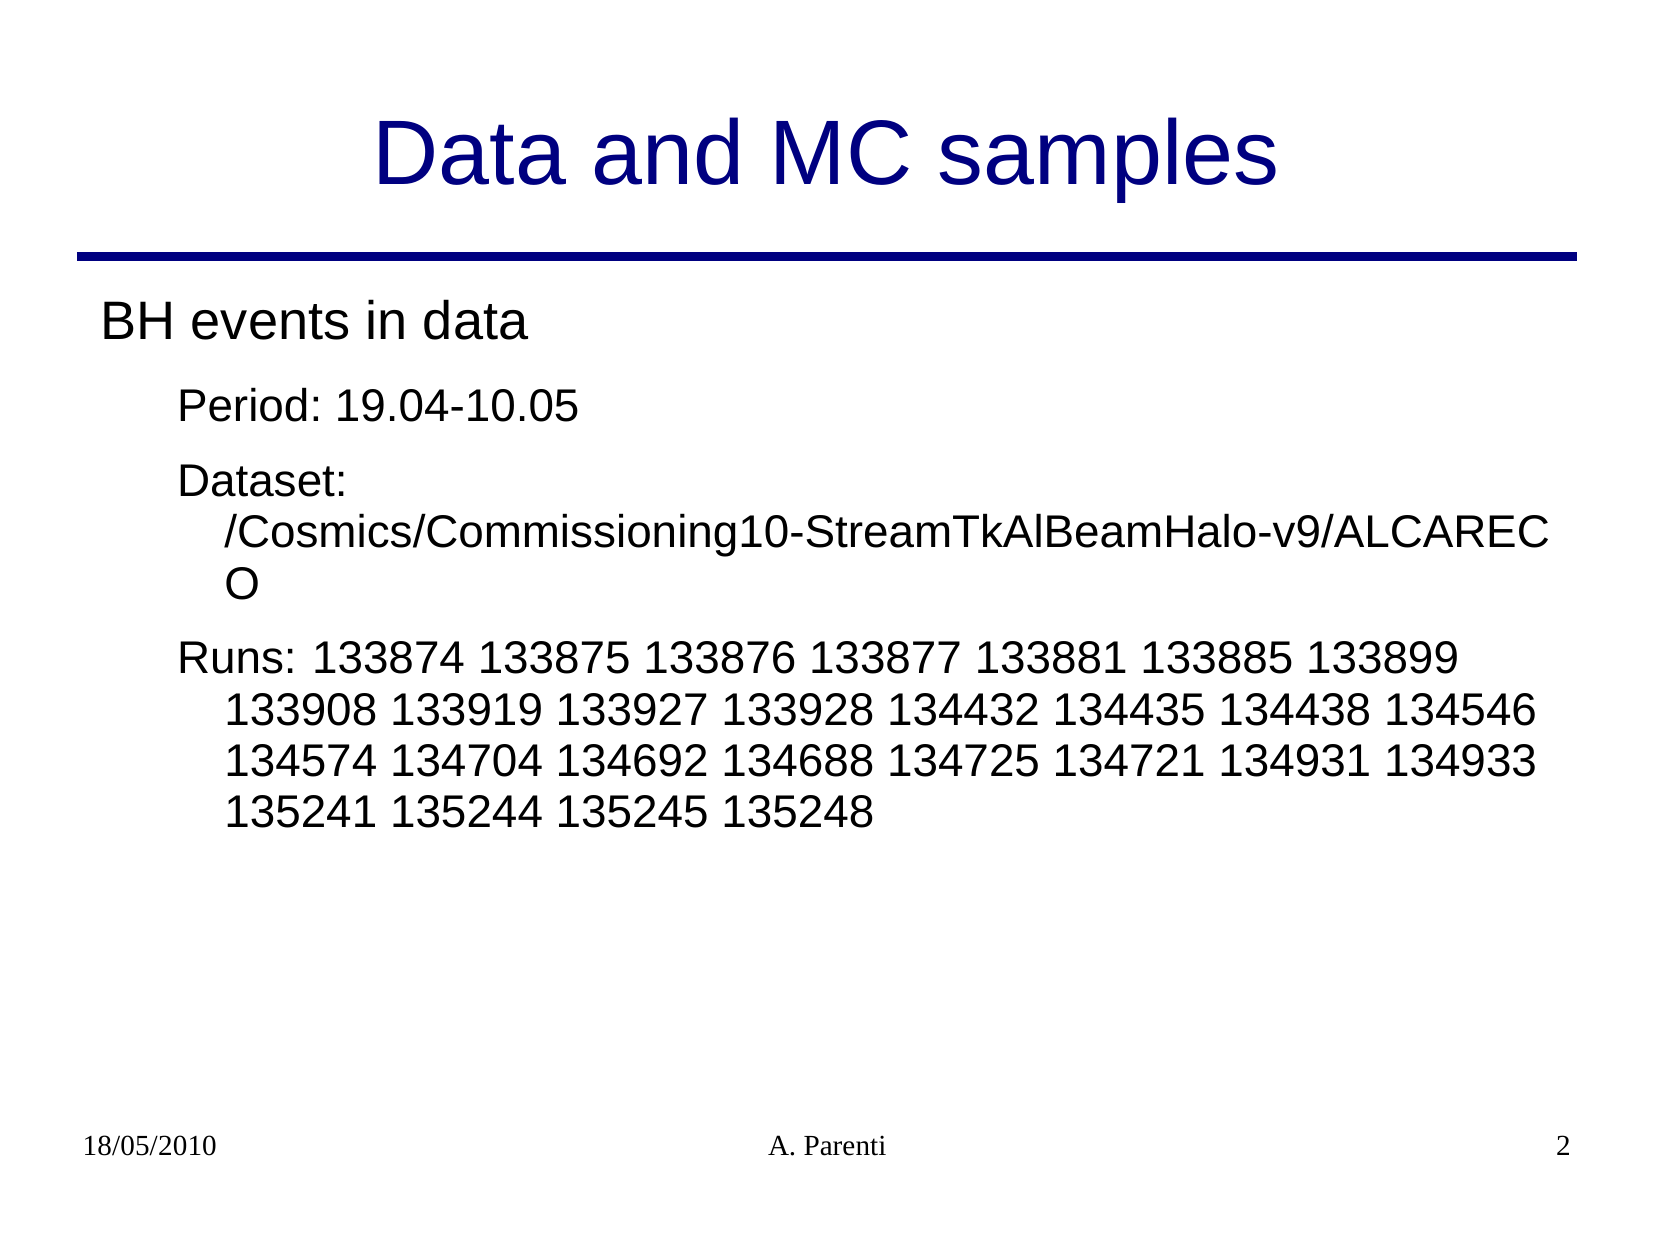

# Data and MC samples
BH events in data
Period: 19.04-10.05
Dataset: /Cosmics/Commissioning10-StreamTkAlBeamHalo-v9/ALCARECO
Runs:	 133874 133875 133876 133877 133881 133885 133899 133908 133919 133927 133928 134432 134435 134438 134546 134574 134704 134692 134688 134725 134721 134931 134933 135241 135244 135245 135248
2